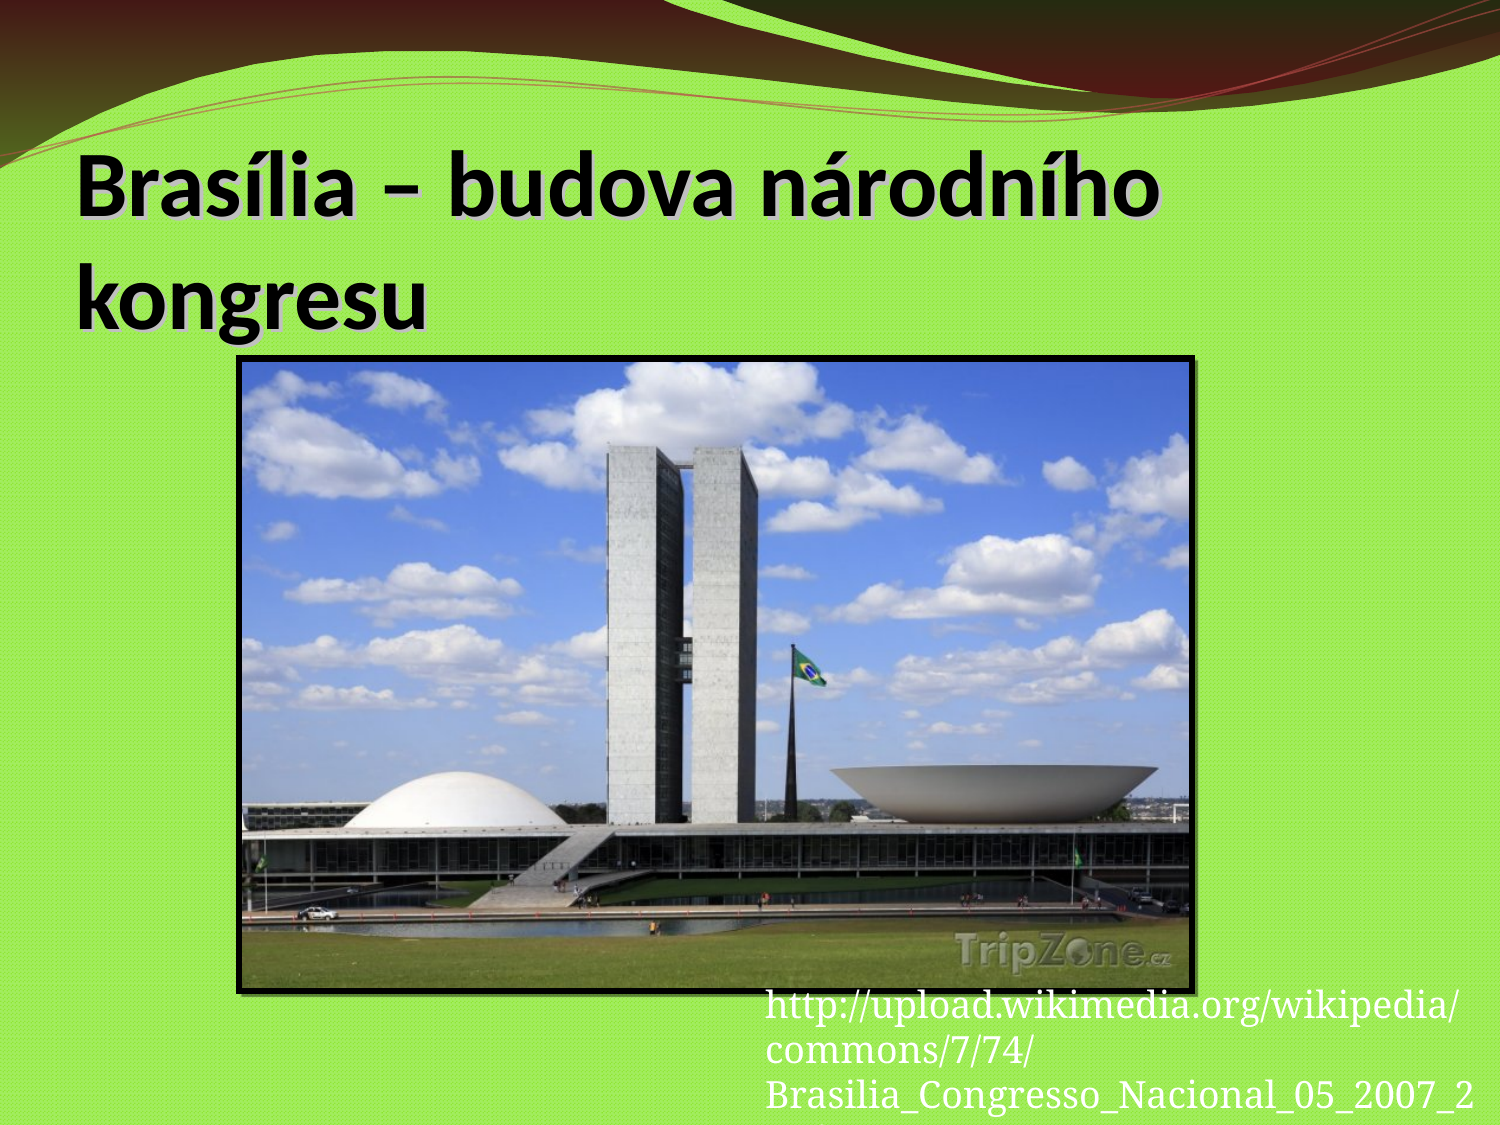

# Brasília – budova národního kongresu
http://upload.wikimedia.org/wikipedia/commons/7/74/Brasilia_Congresso_Nacional_05_2007_221.jpg